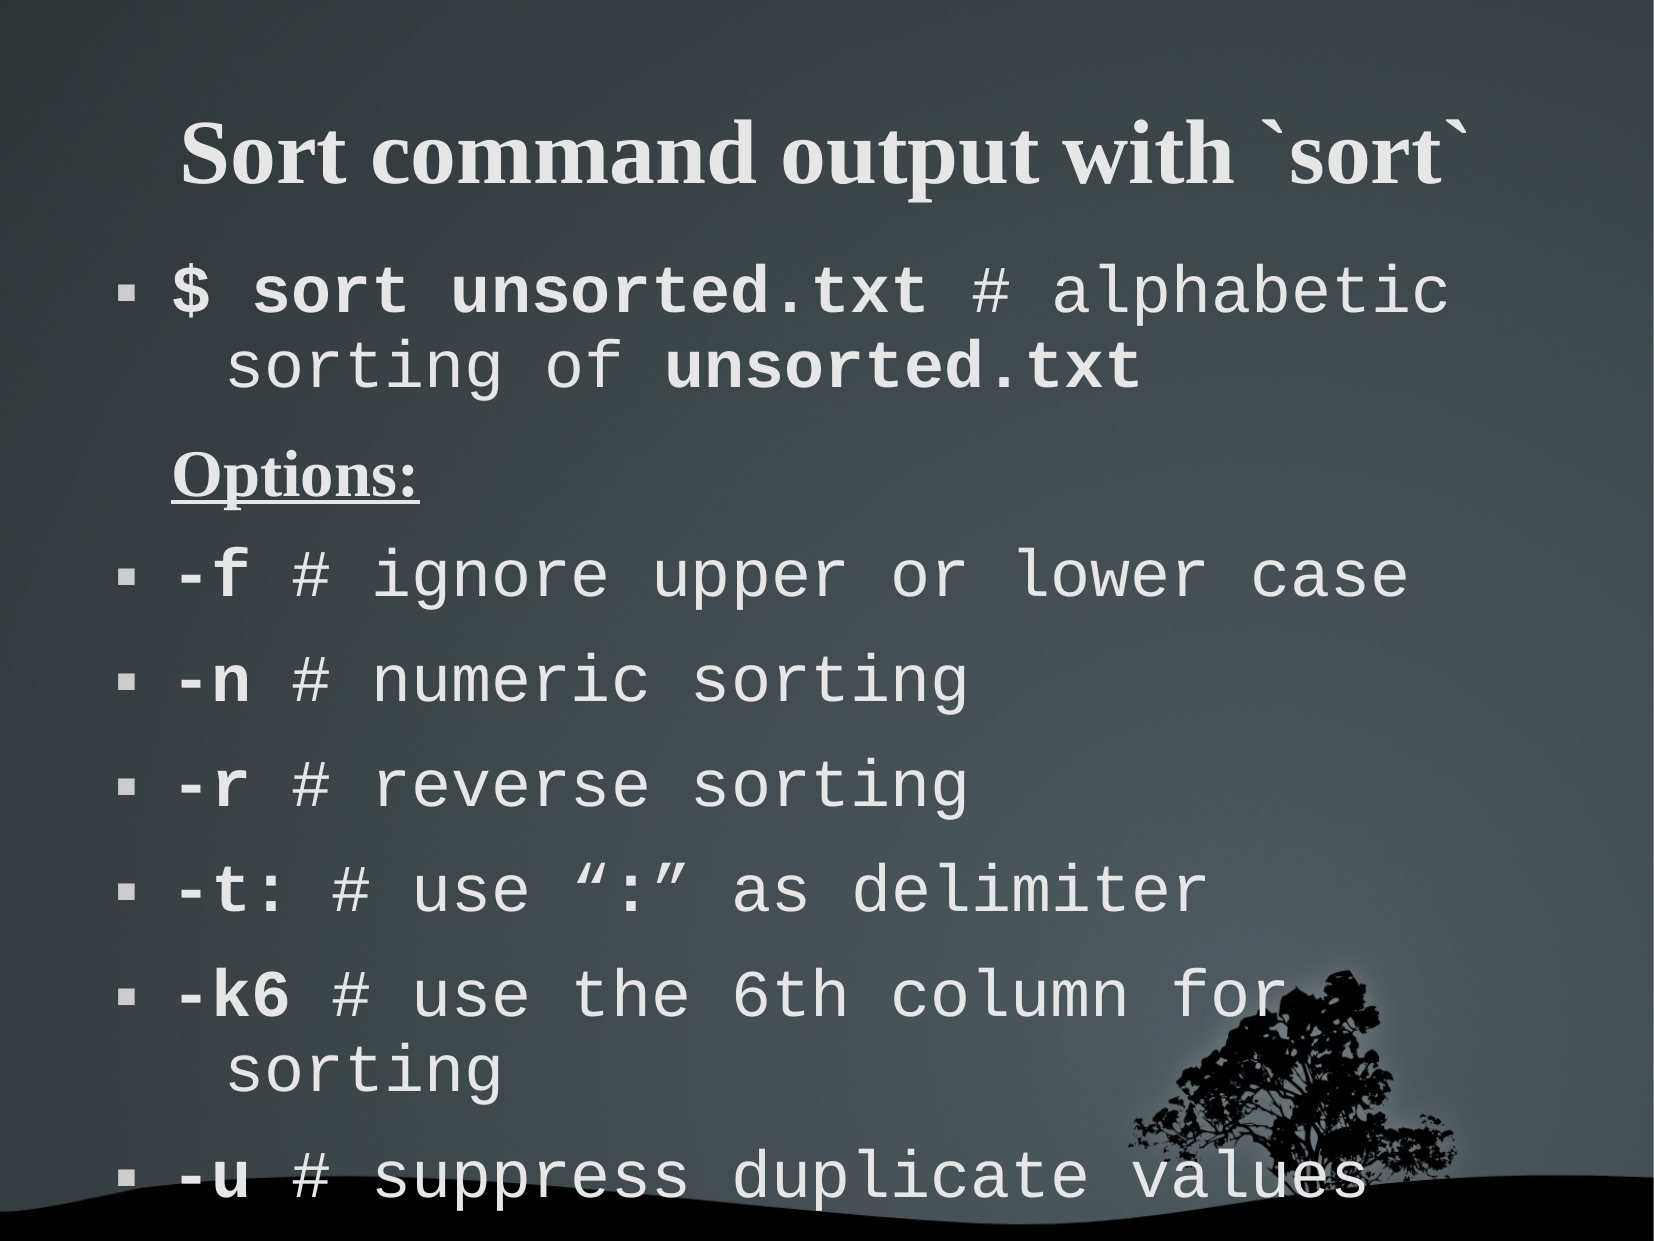

# Sort command output with `sort`
$ sort unsorted.txt # alphabetic sorting of unsorted.txt
Options:
-f # ignore upper or lower case
-n # numeric sorting
-r # reverse sorting
-t: # use “:” as delimiter
-k6 # use the 6th column for sorting
-u # suppress duplicate values